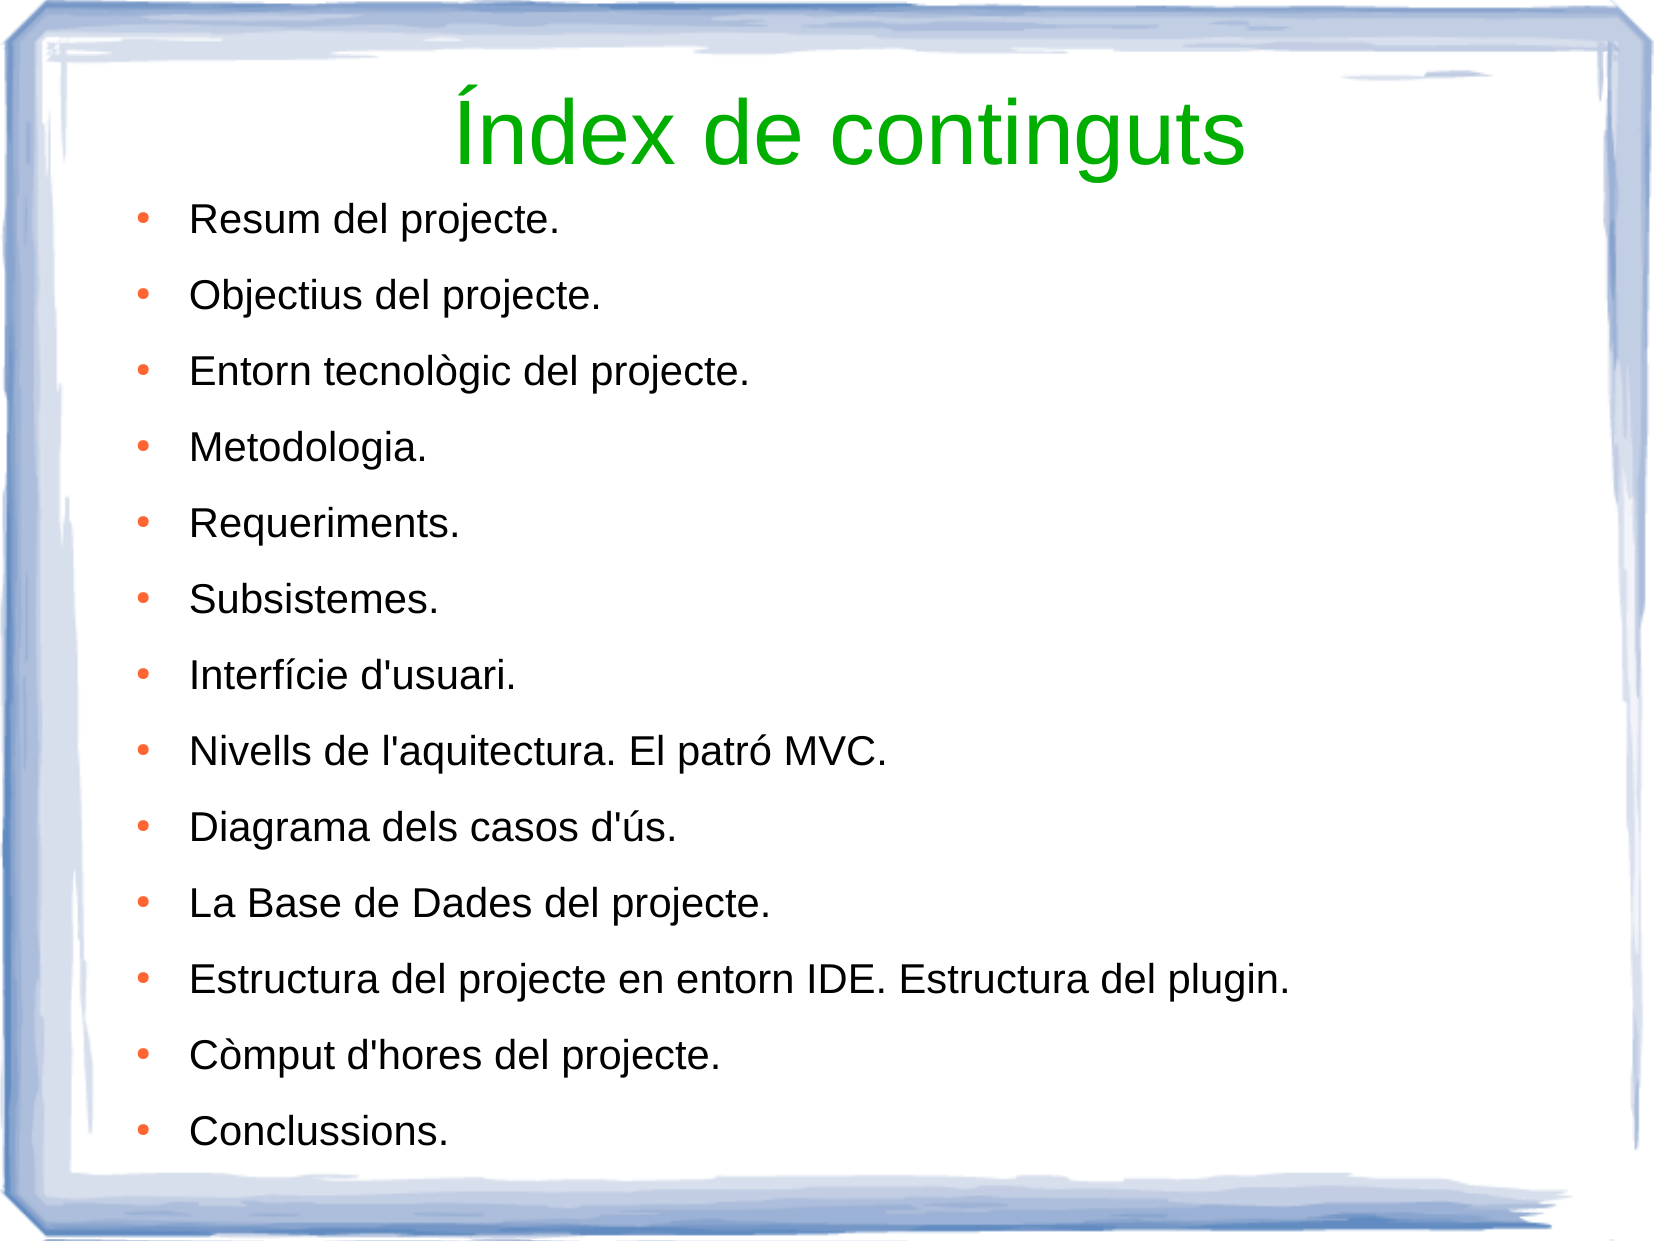

# Índex de continguts
Resum del projecte.
Objectius del projecte.
Entorn tecnològic del projecte.
Metodologia.
Requeriments.
Subsistemes.
Interfície d'usuari.
Nivells de l'aquitectura. El patró MVC.
Diagrama dels casos d'ús.
La Base de Dades del projecte.
Estructura del projecte en entorn IDE. Estructura del plugin.
Còmput d'hores del projecte.
Conclussions.